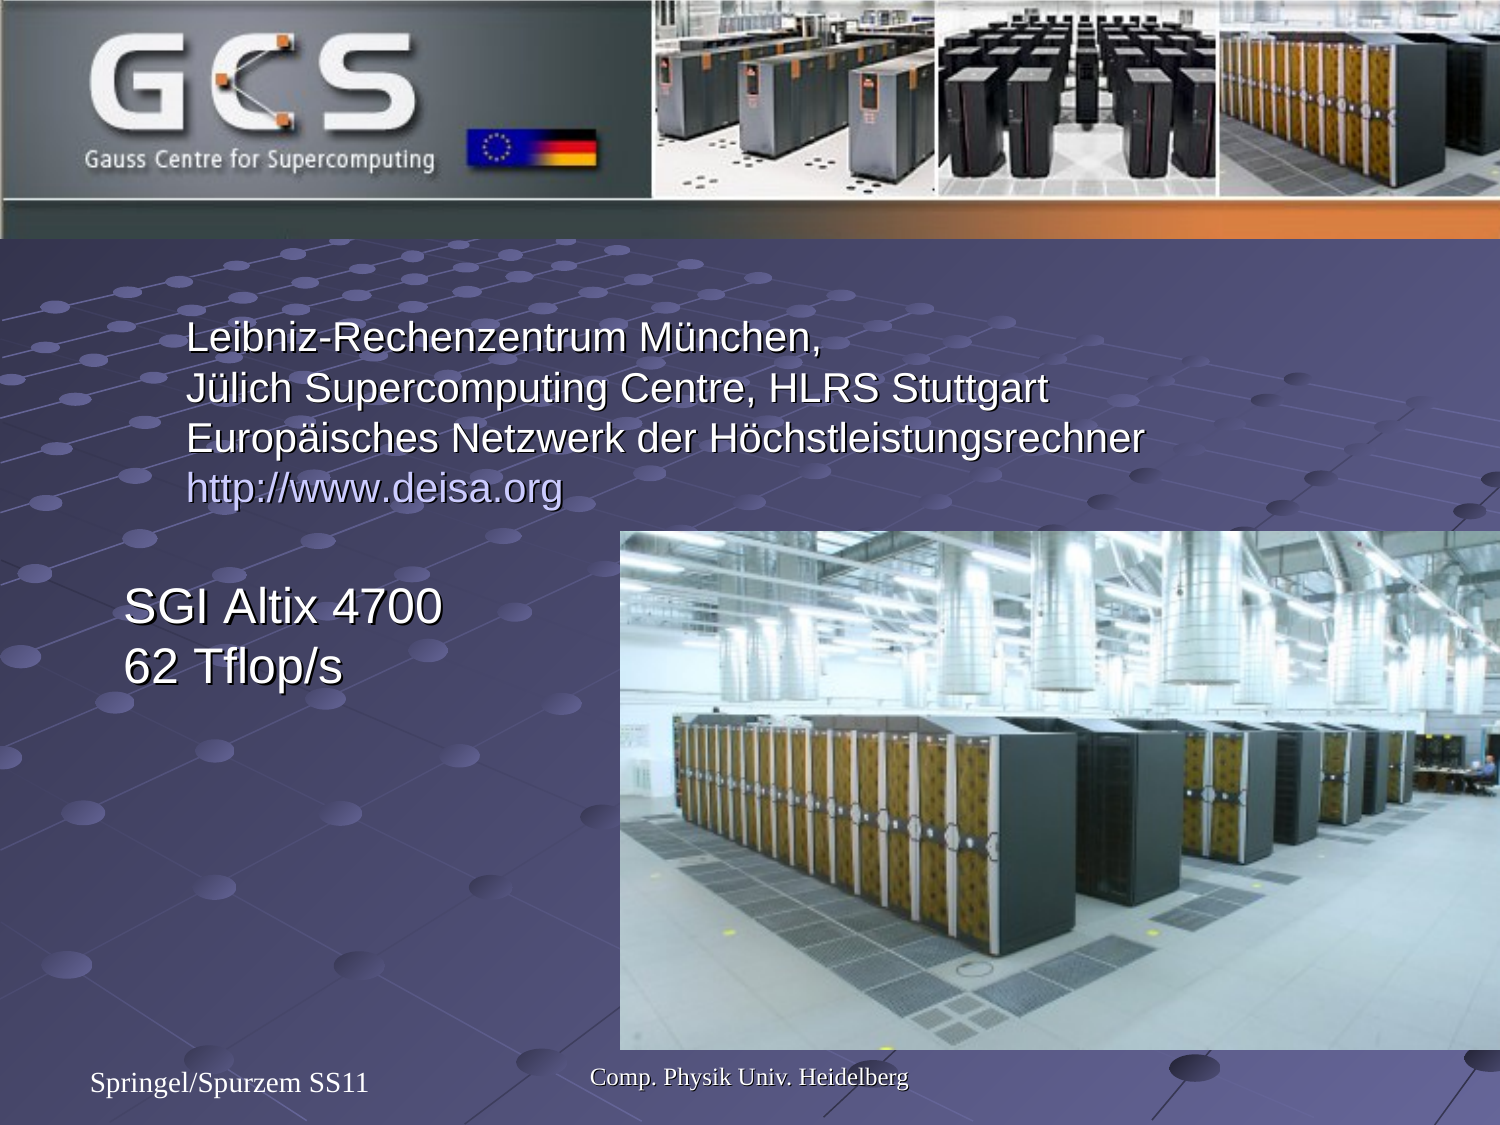

Leibniz-Rechenzentrum München,
Jülich Supercomputing Centre, HLRS Stuttgart
Europäisches Netzwerk der Höchstleistungsrechner
http://www.deisa.org
SGI Altix 4700
62 Tflop/s
August 22, 2002